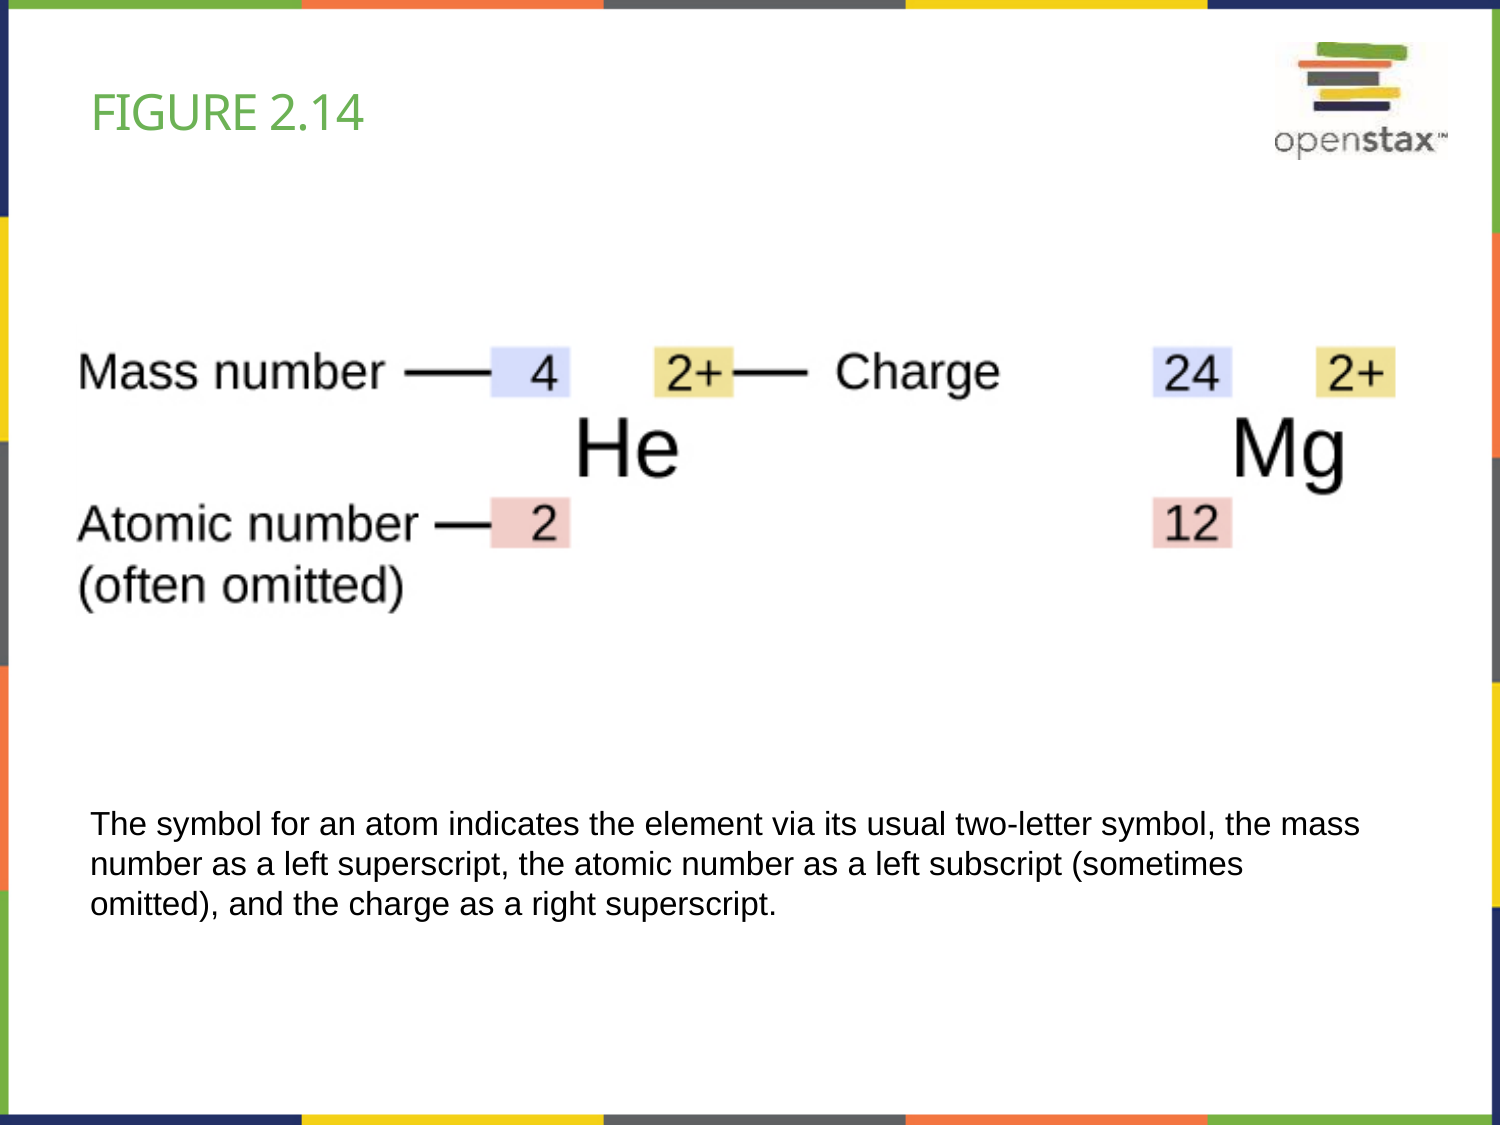

# Figure 2.14
The symbol for an atom indicates the element via its usual two-letter symbol, the mass number as a left superscript, the atomic number as a left subscript (sometimes omitted), and the charge as a right superscript.